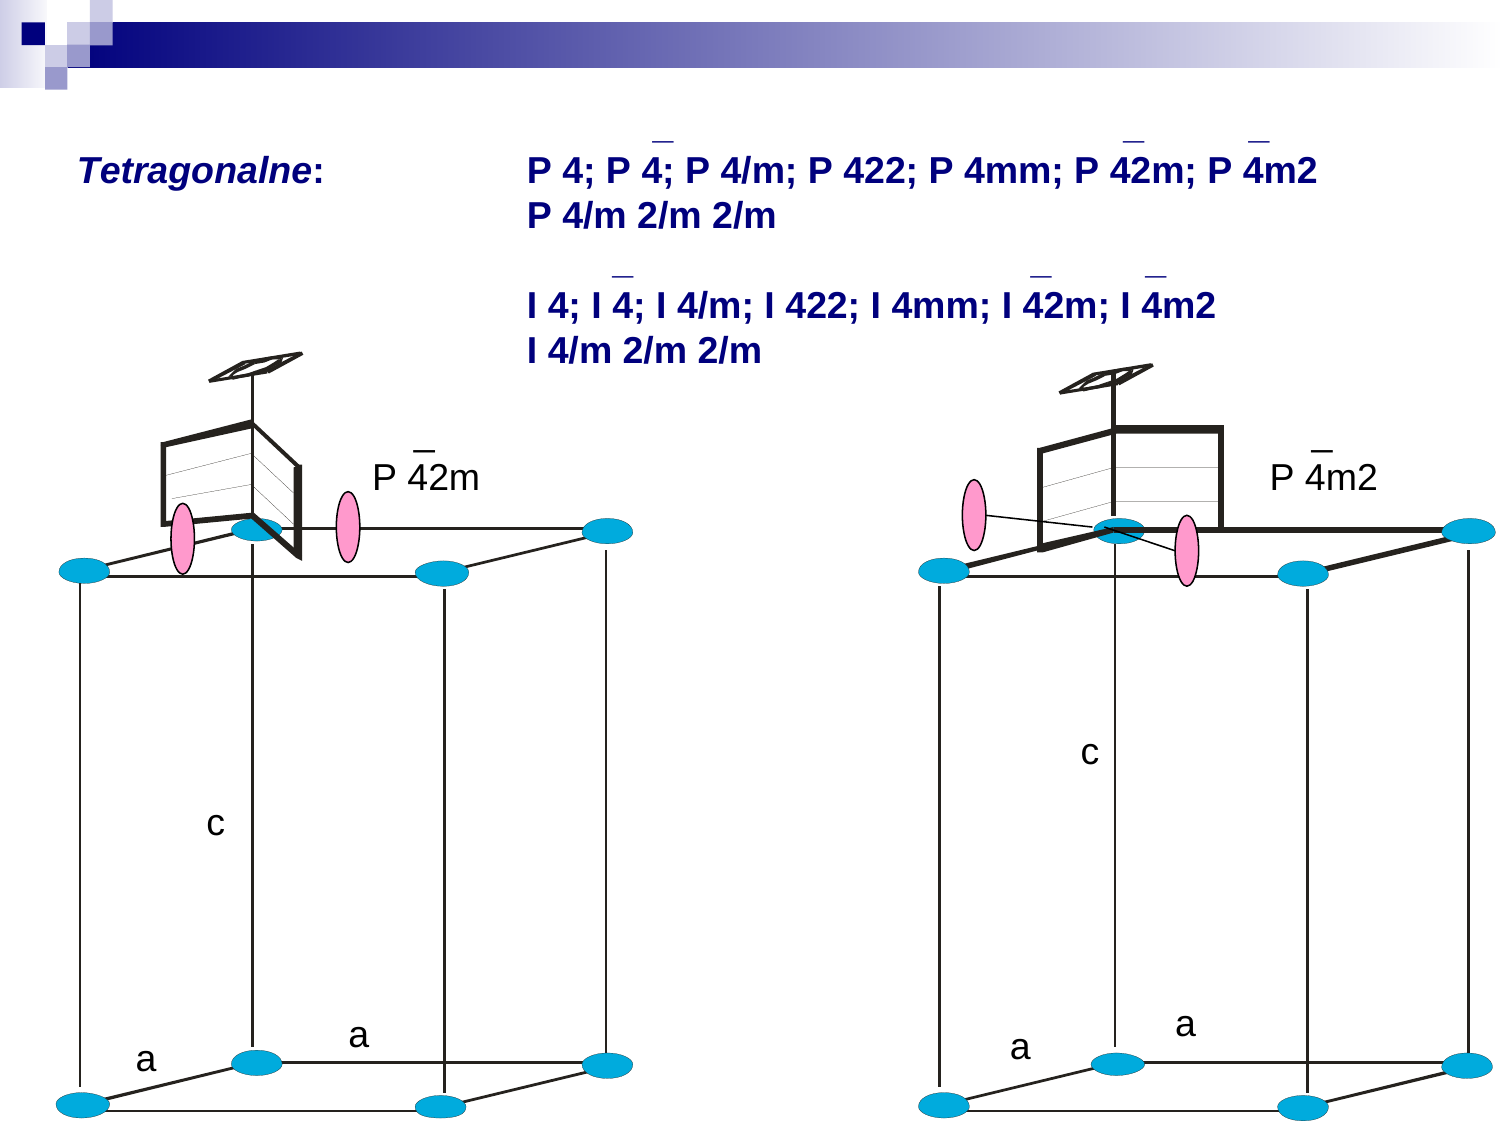

_ _ _
Tetragonalne:		P 4; P 4; P 4/m; P 422; P 4mm; P 42m; P 4m2
 		P 4/m 2/m 2/m
 _ _ _
			I 4; I 4; I 4/m; I 422; I 4mm; I 42m; I 4m2
			I 4/m 2/m 2/m
 _
P 42m
 _
P 4m2
c
c
a
a
a
a